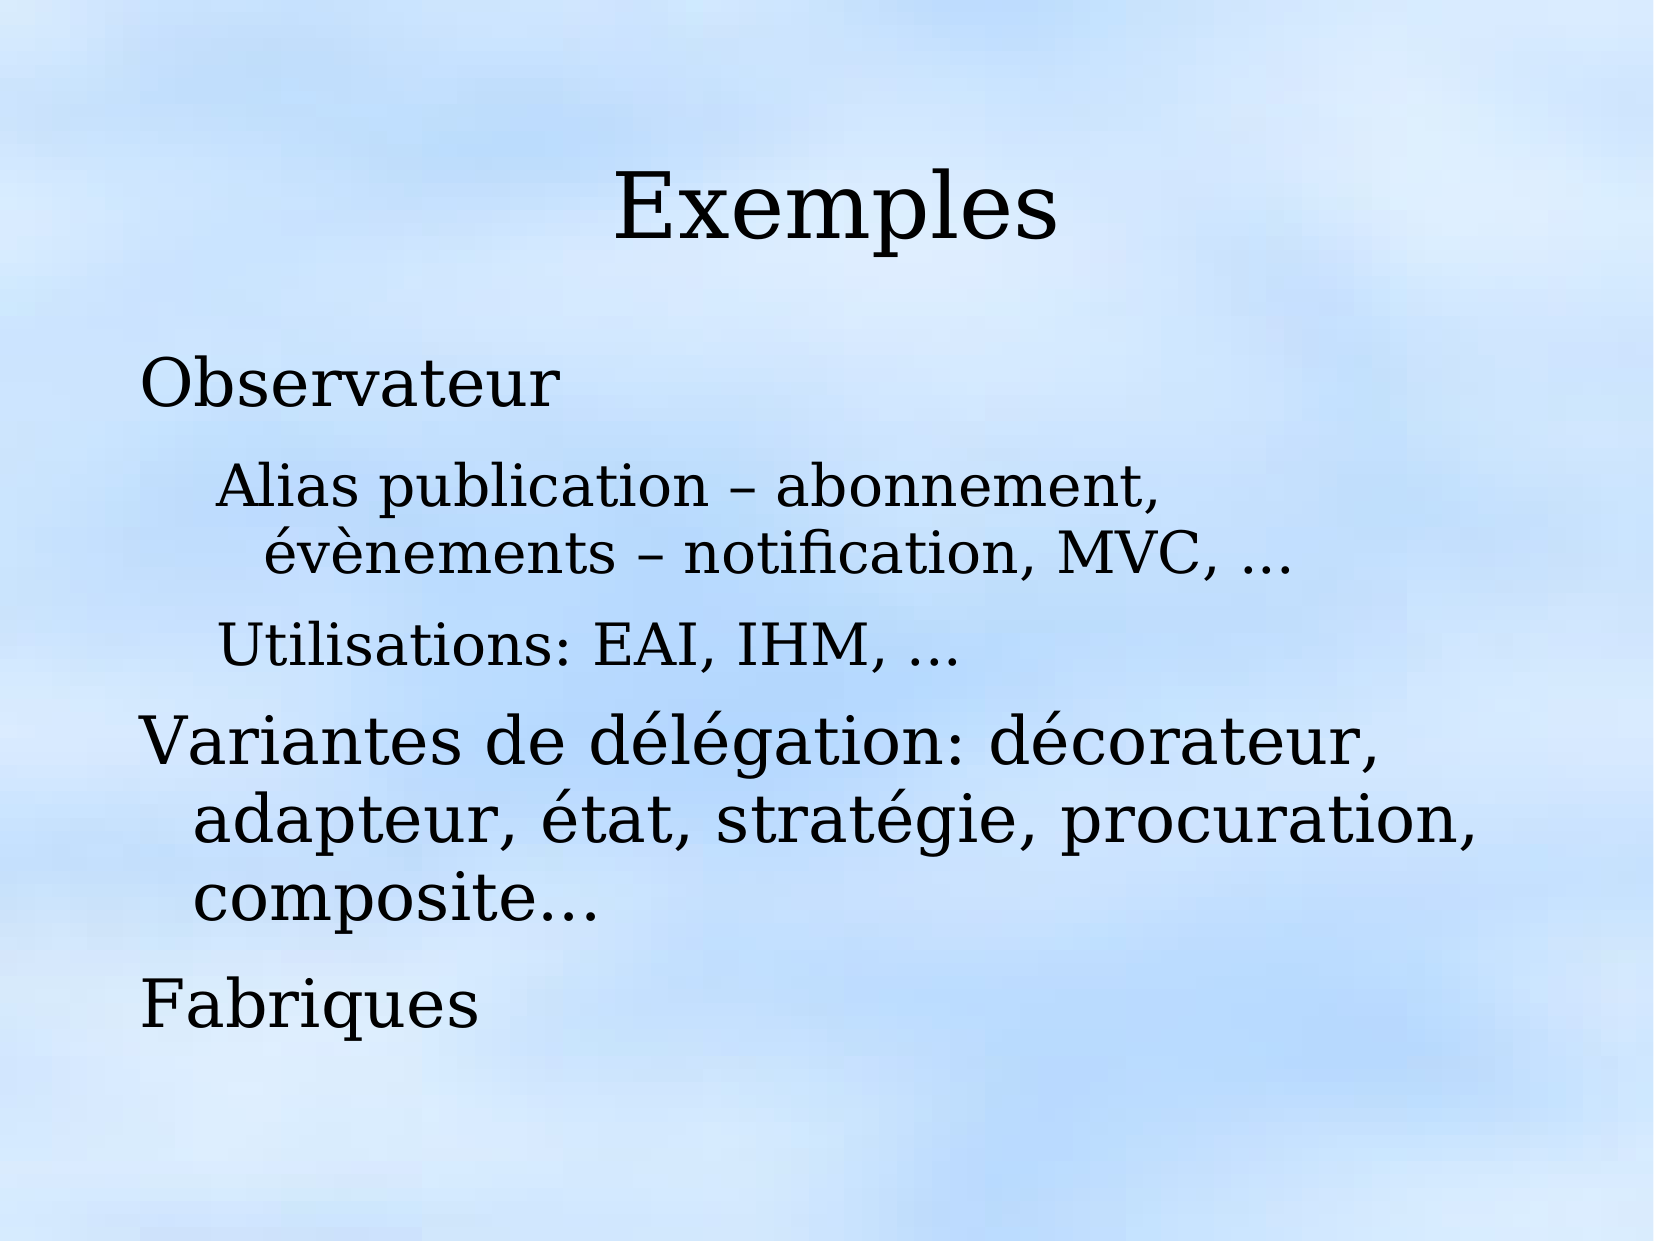

# Exemples
Observateur
Alias publication – abonnement, évènements – notification, MVC, ...
Utilisations: EAI, IHM, ...
Variantes de délégation: décorateur, adapteur, état, stratégie, procuration, composite...
Fabriques